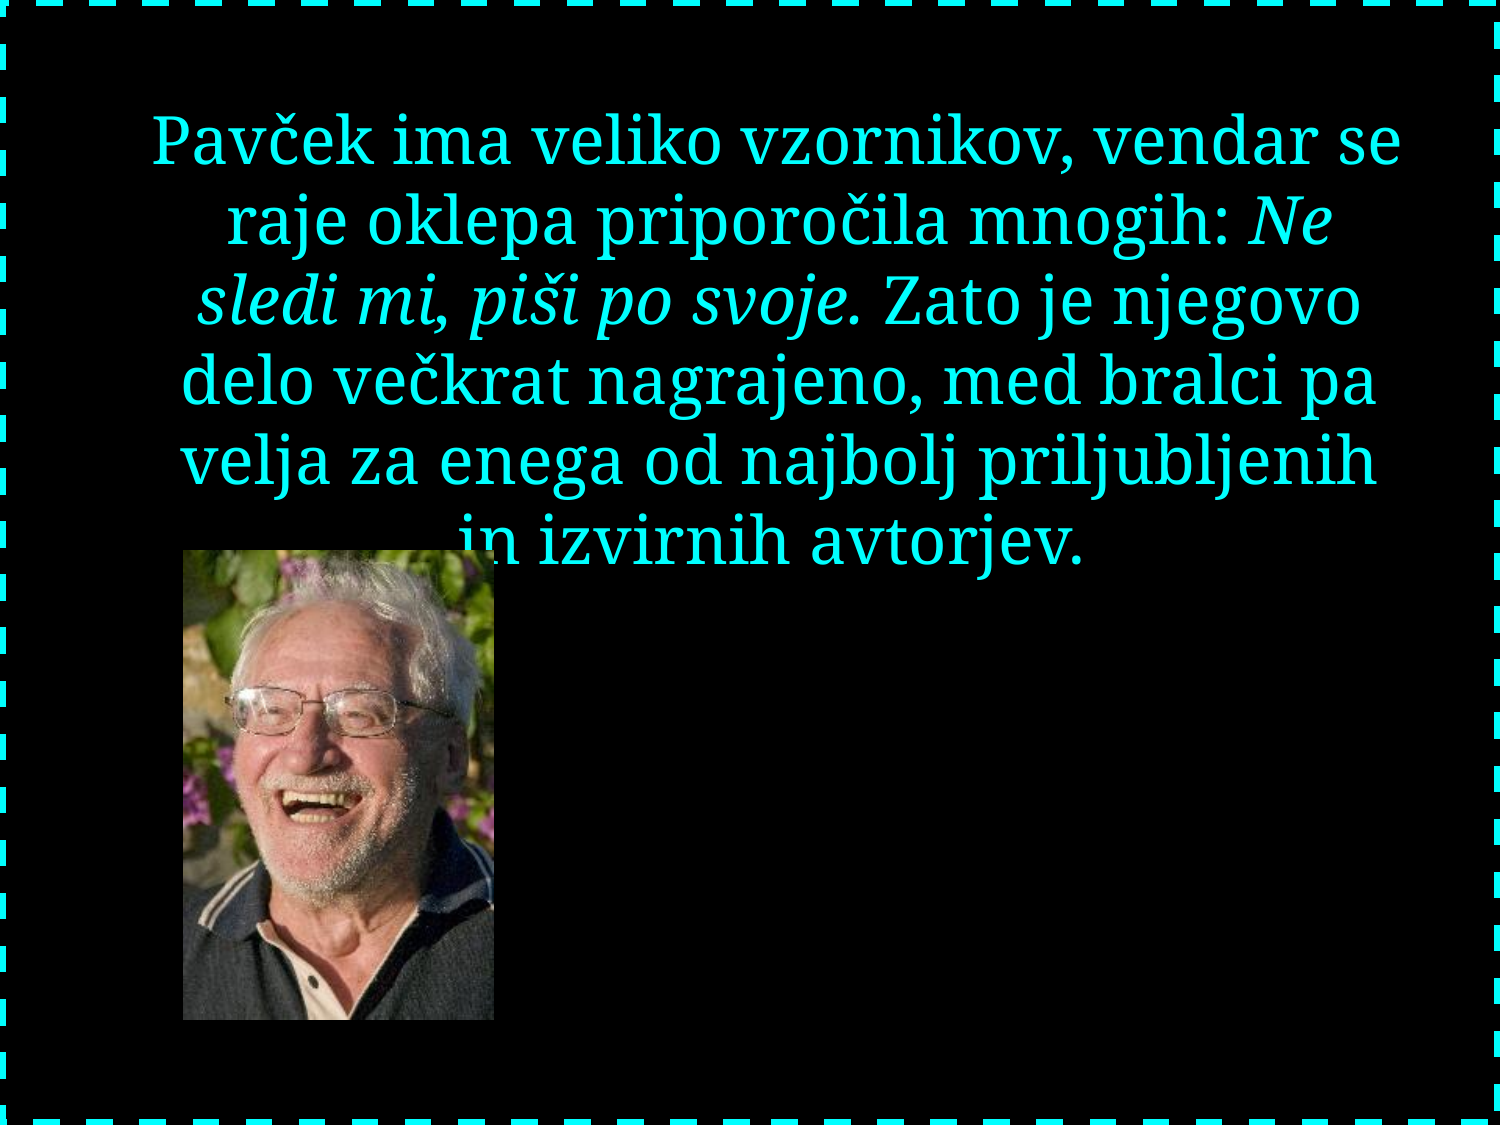

# Pavček ima veliko vzornikov, vendar se raje oklepa priporočila mnogih: Ne sledi mi, piši po svoje. Zato je njegovo delo večkrat nagrajeno, med bralci pa velja za enega od najbolj priljubljenih in izvirnih avtorjev.